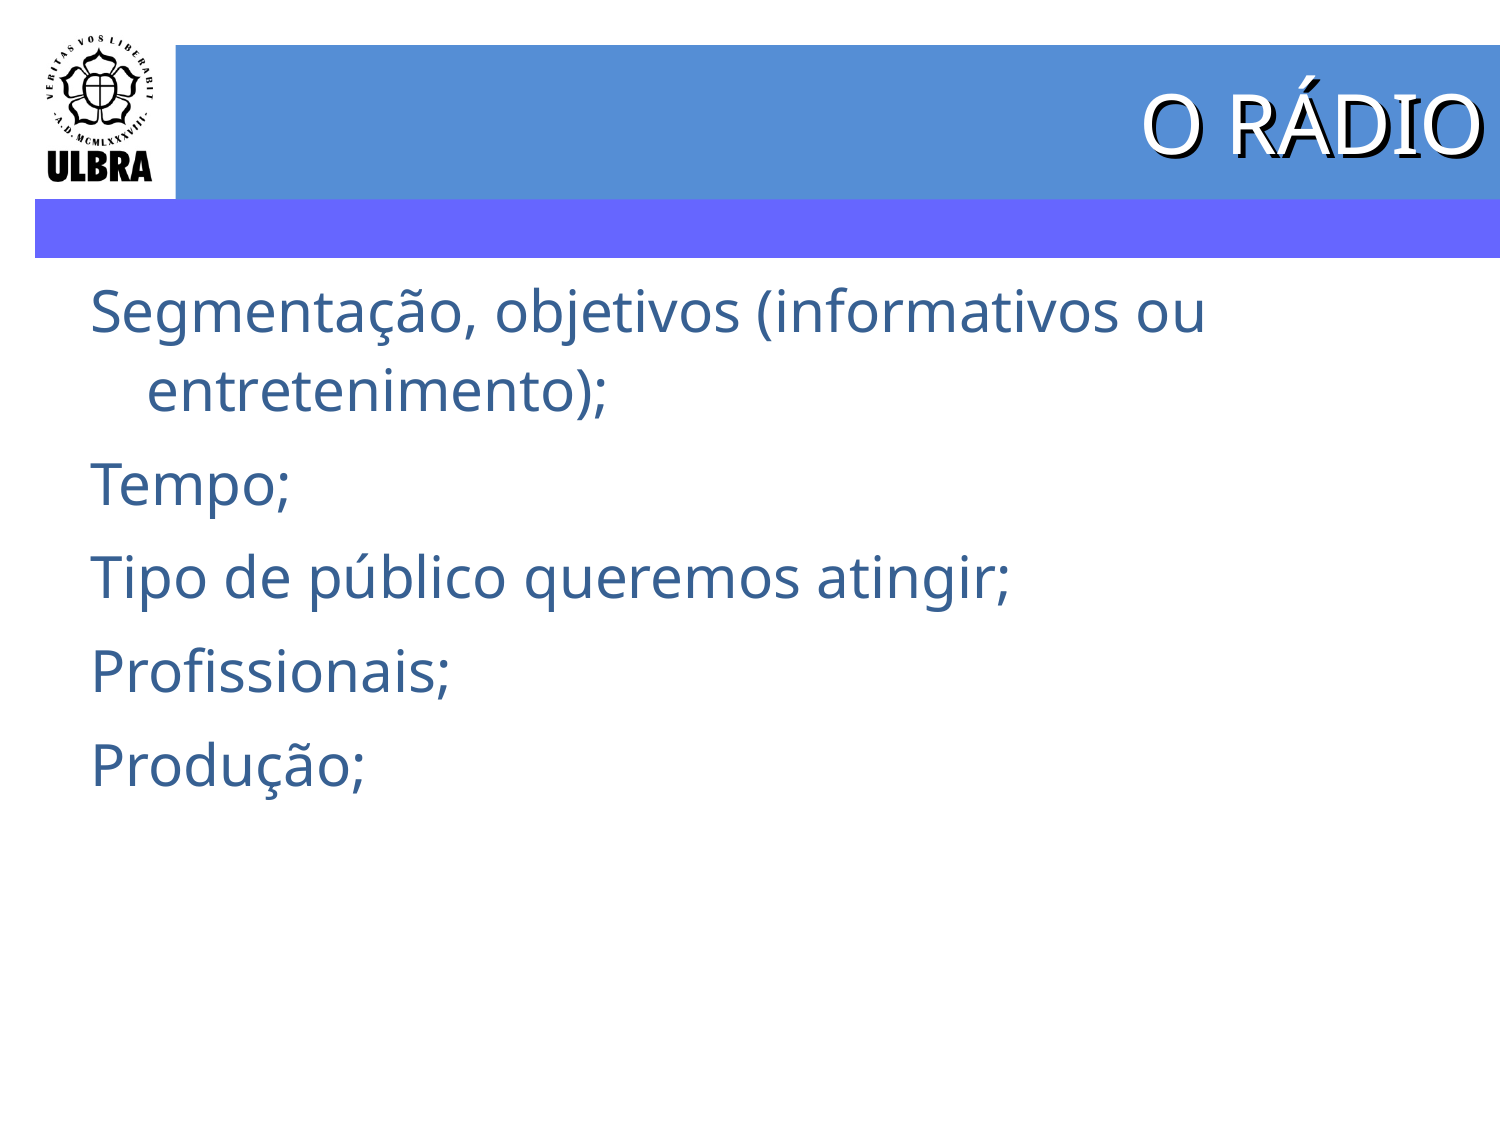

# O RÁDIO
Segmentação, objetivos (informativos ou entretenimento);
Tempo;
Tipo de público queremos atingir;
Profissionais;
Produção;